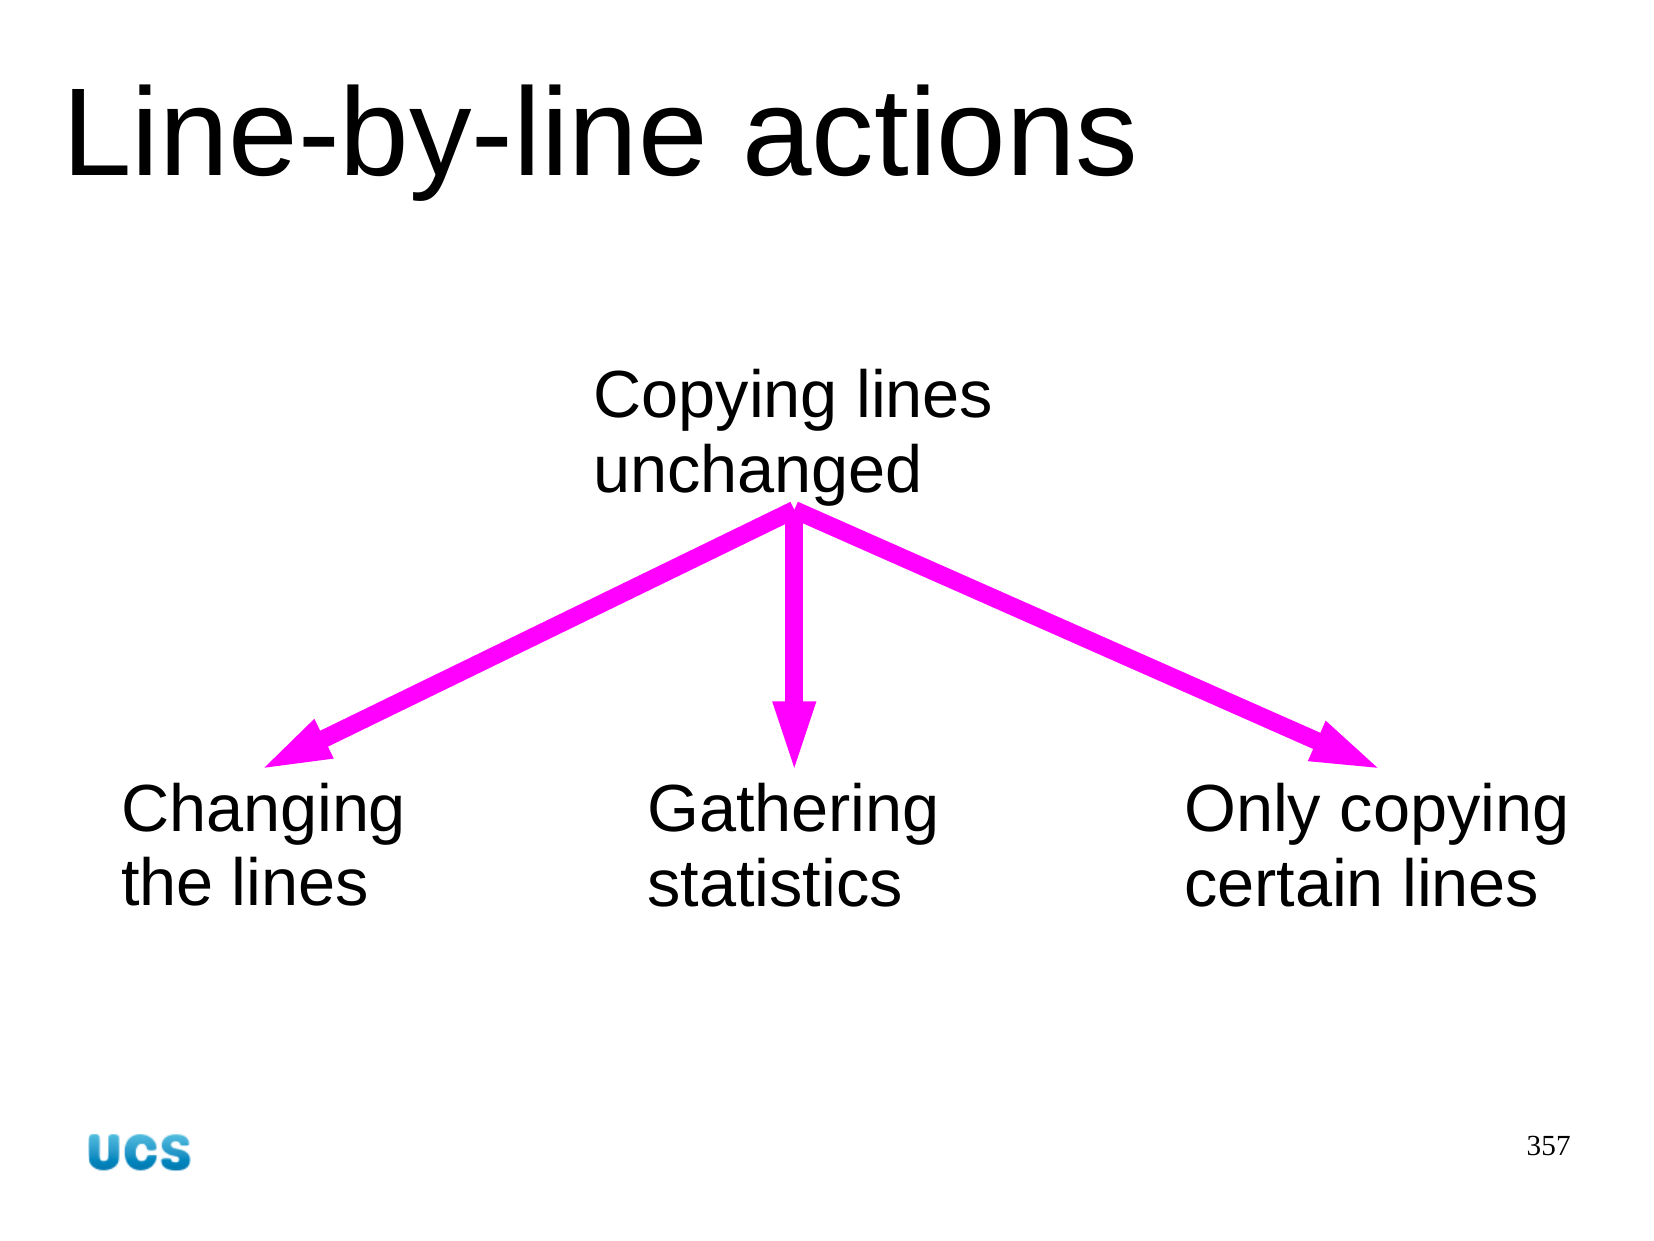

Line-by-line actions
Copying lines
unchanged
Changing
the lines
Gathering
statistics
Only copying
certain lines
357